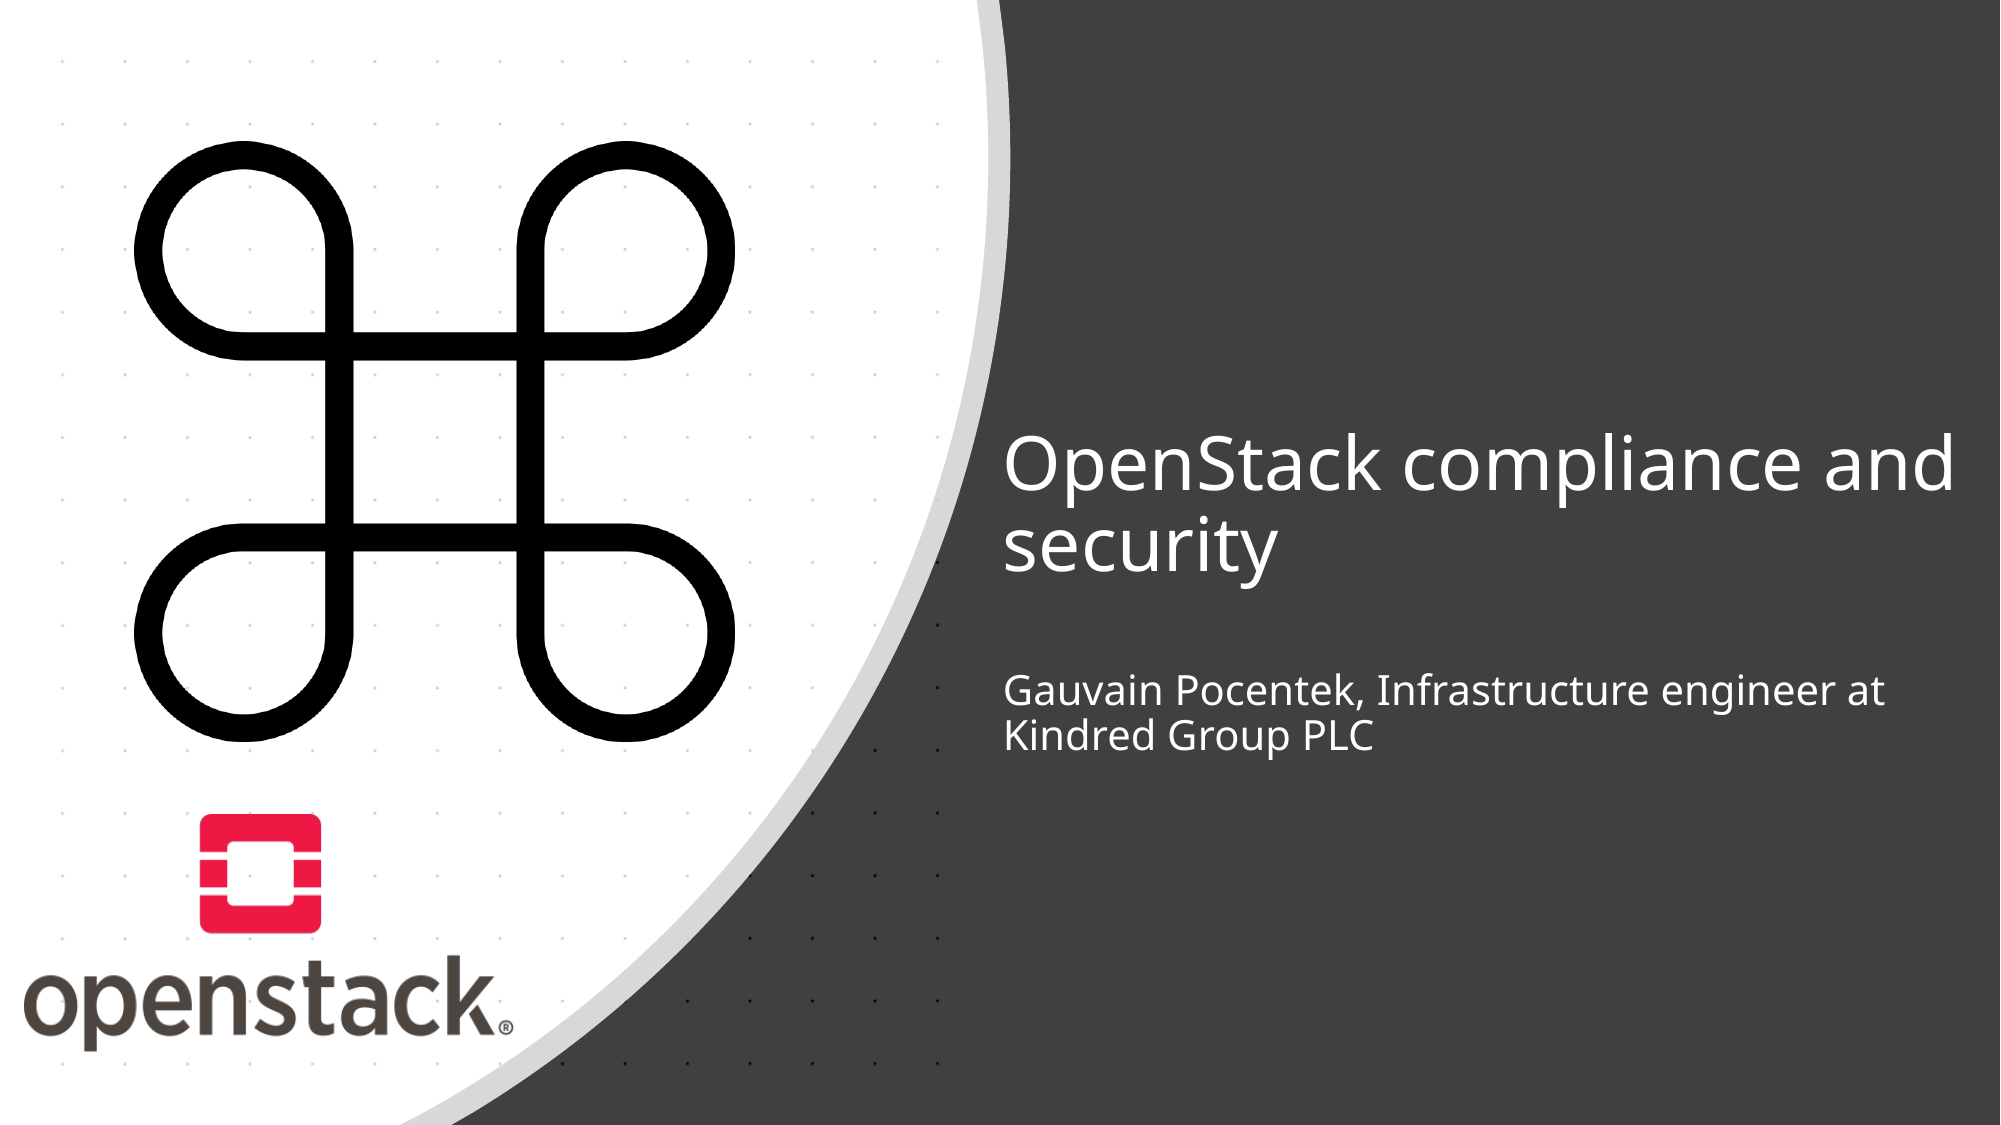

OpenStack compliance and security
Gauvain Pocentek, Infrastructure engineer at Kindred Group PLC